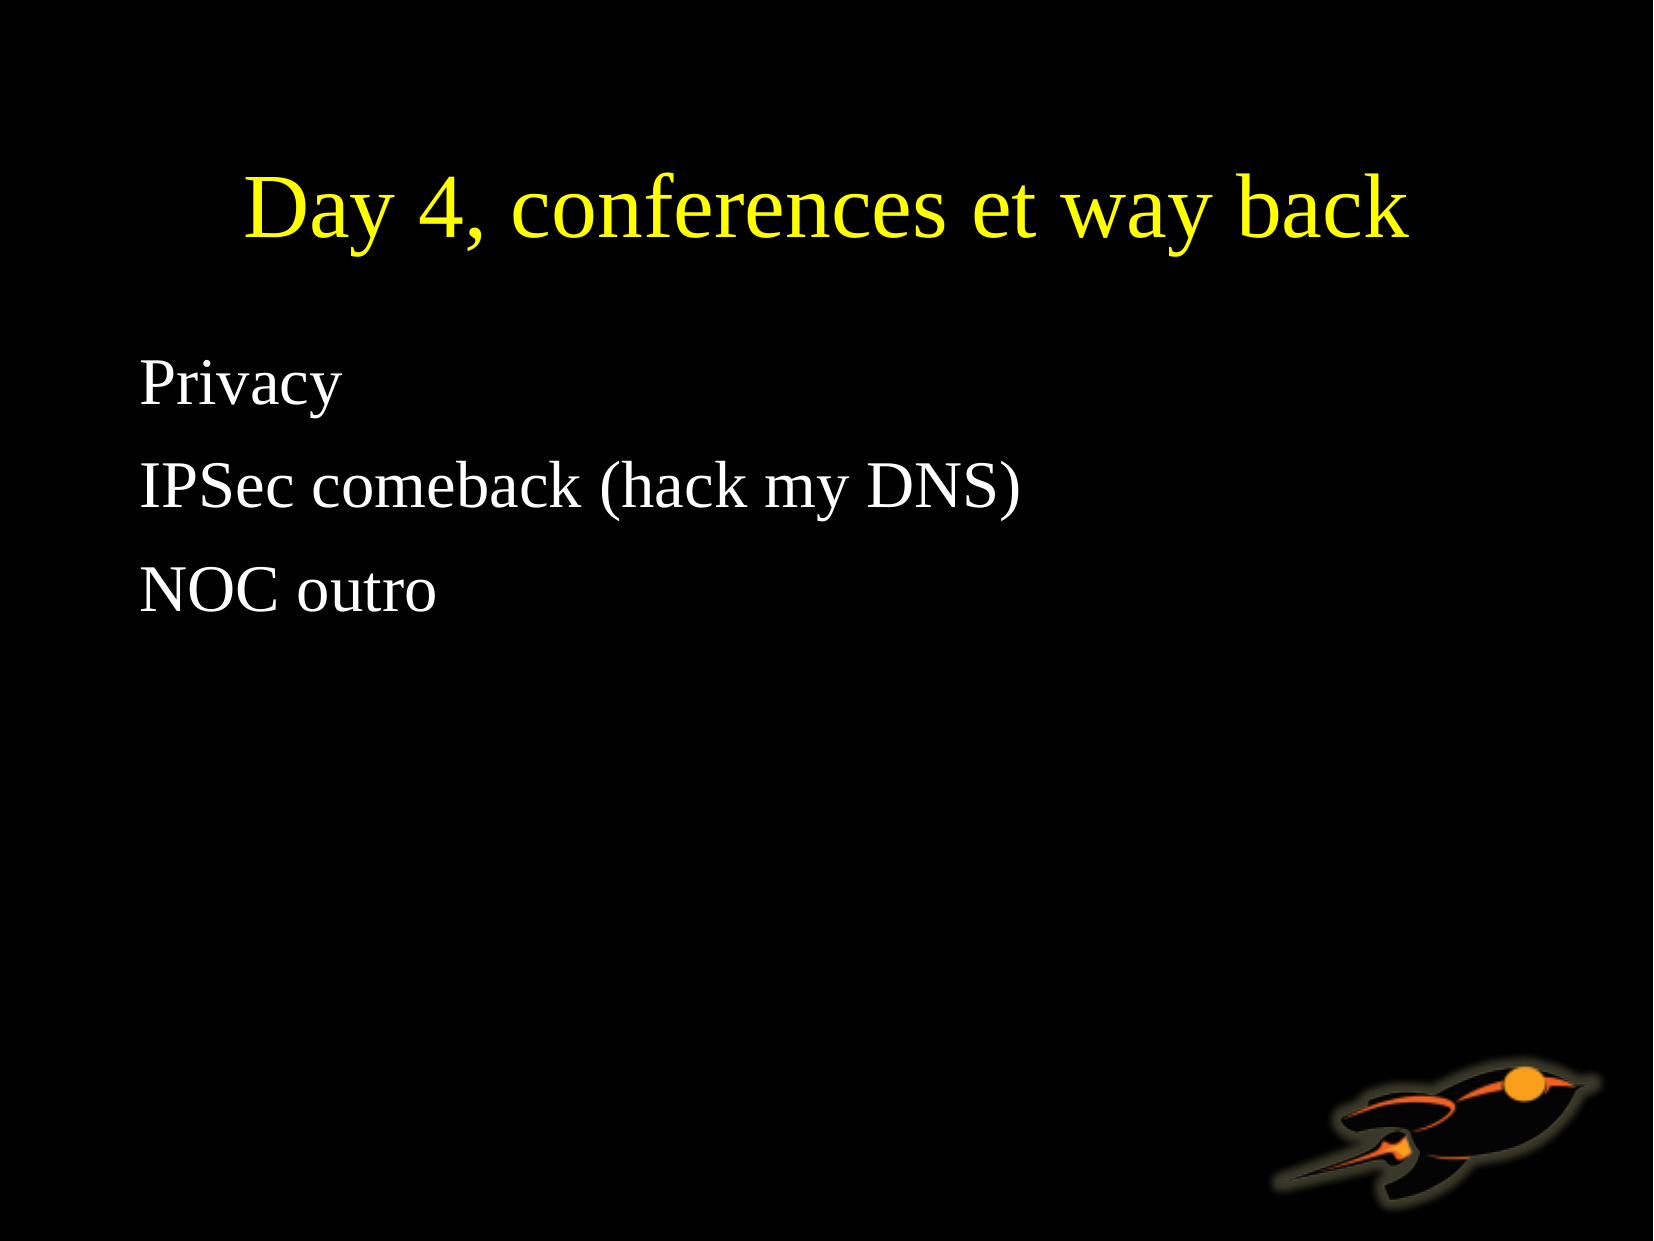

# Day 4, conferences et way back
Privacy
IPSec comeback (hack my DNS)
NOC outro